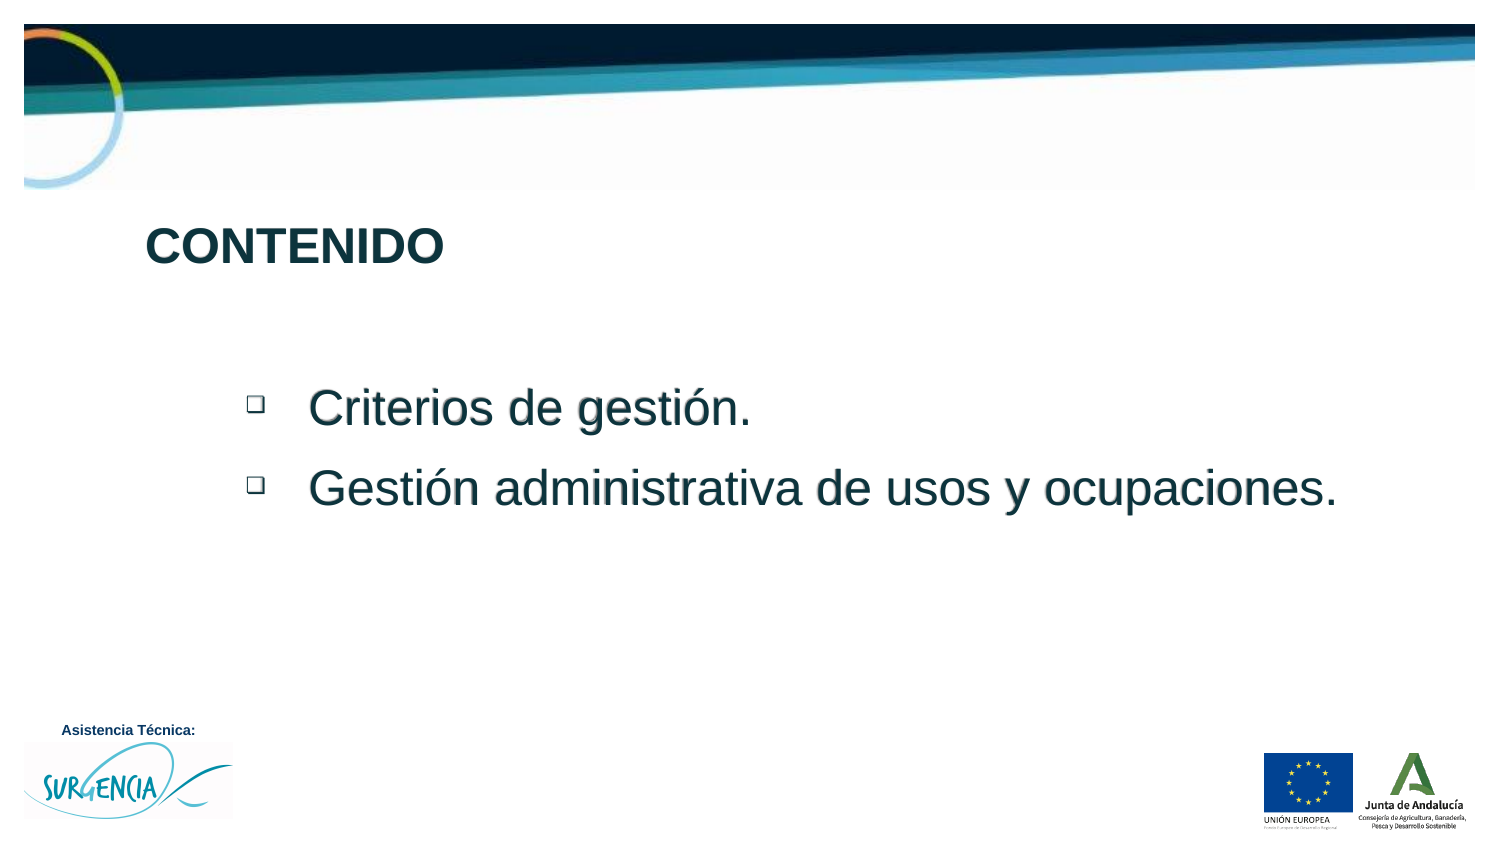

CONTENIDO
Criterios de gestión.
Gestión administrativa de usos y ocupaciones.
Asistencia Técnica: